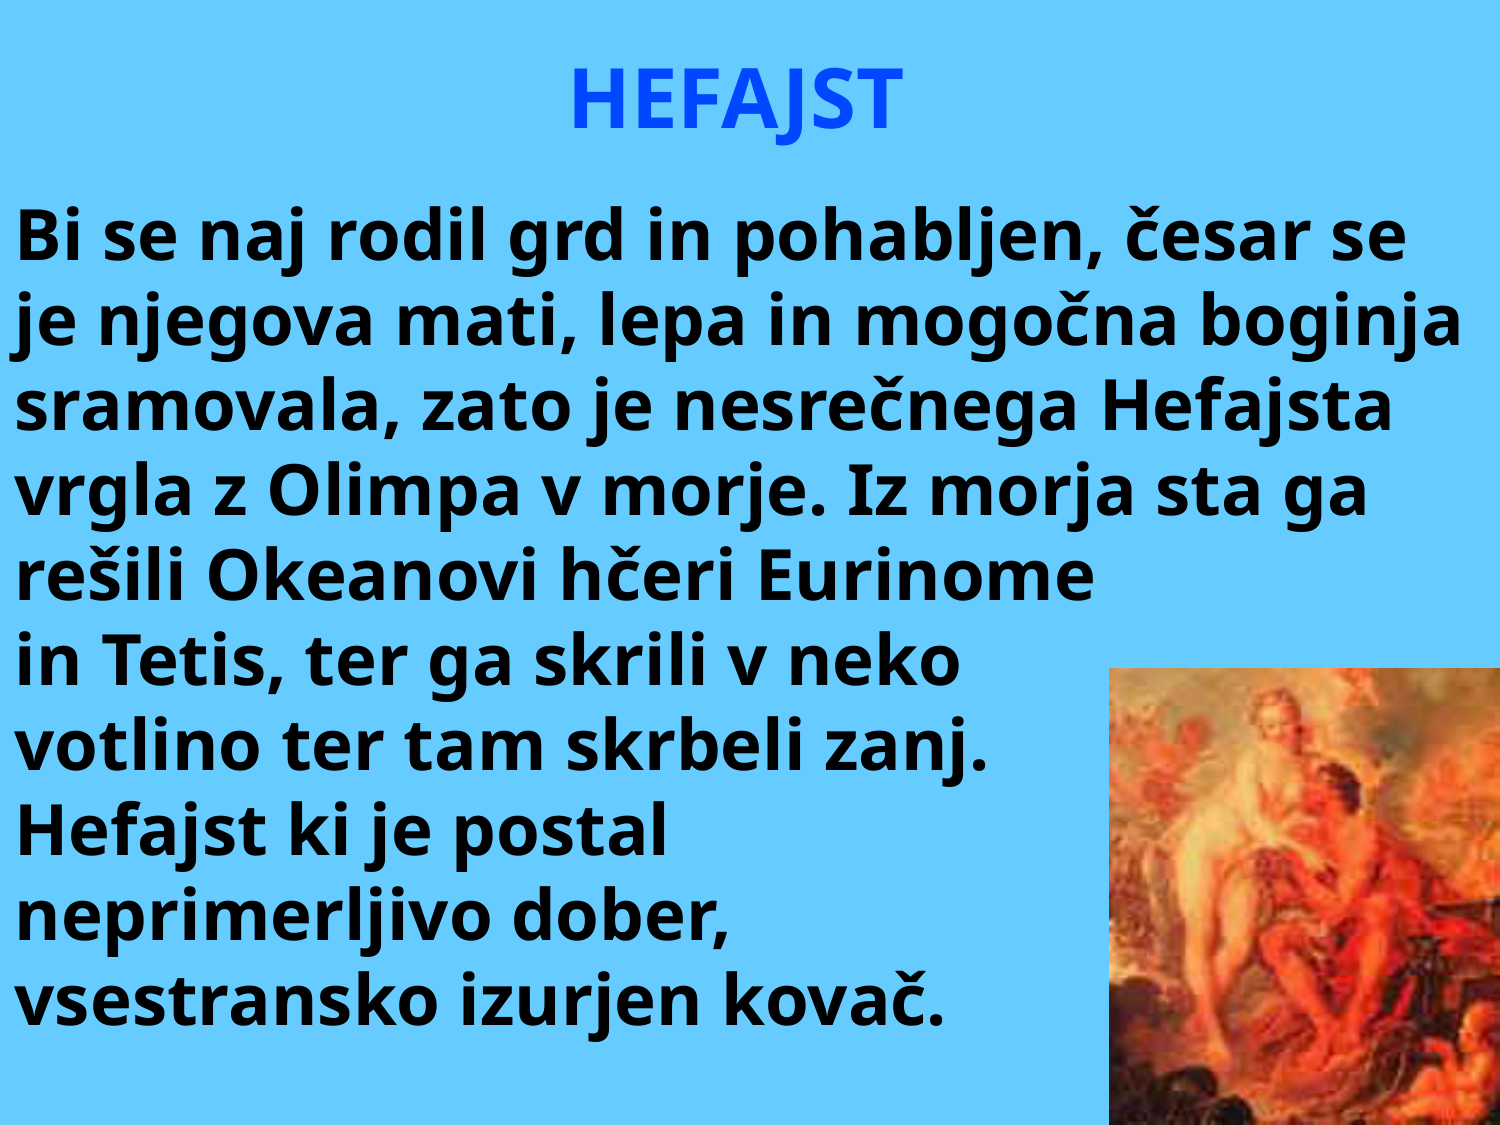

HEFAJST
Bi se naj rodil grd in pohabljen, česar se je njegova mati, lepa in mogočna boginja sramovala, zato je nesrečnega Hefajsta vrgla z Olimpa v morje. Iz morja sta ga rešili Okeanovi hčeri Eurinome
in Tetis, ter ga skrili v neko
votlino ter tam skrbeli zanj.
Hefajst ki je postal
neprimerljivo dober,
vsestransko izurjen kovač.